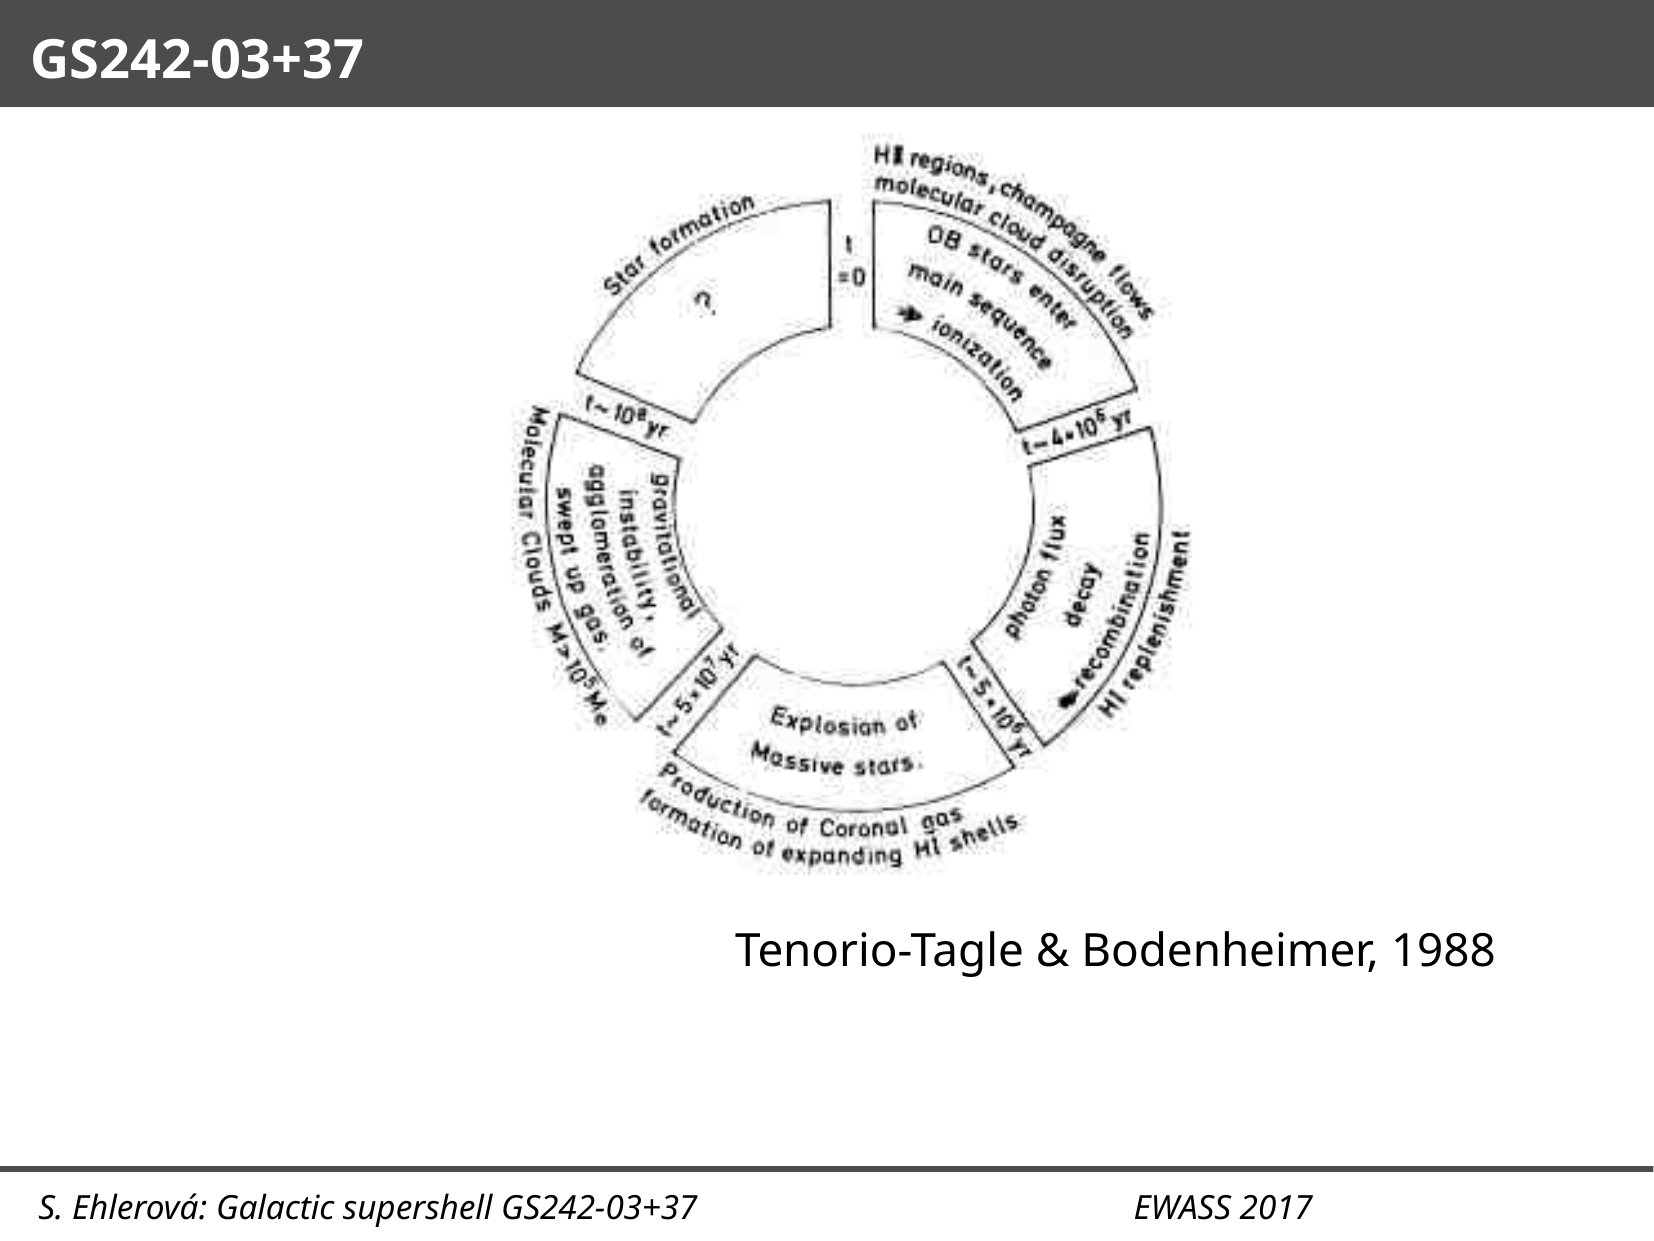

GS242-03+37
Tenorio-Tagle & Bodenheimer, 1988
S. Ehlerová: Galactic supershell GS242-03+37 EWASS 2017